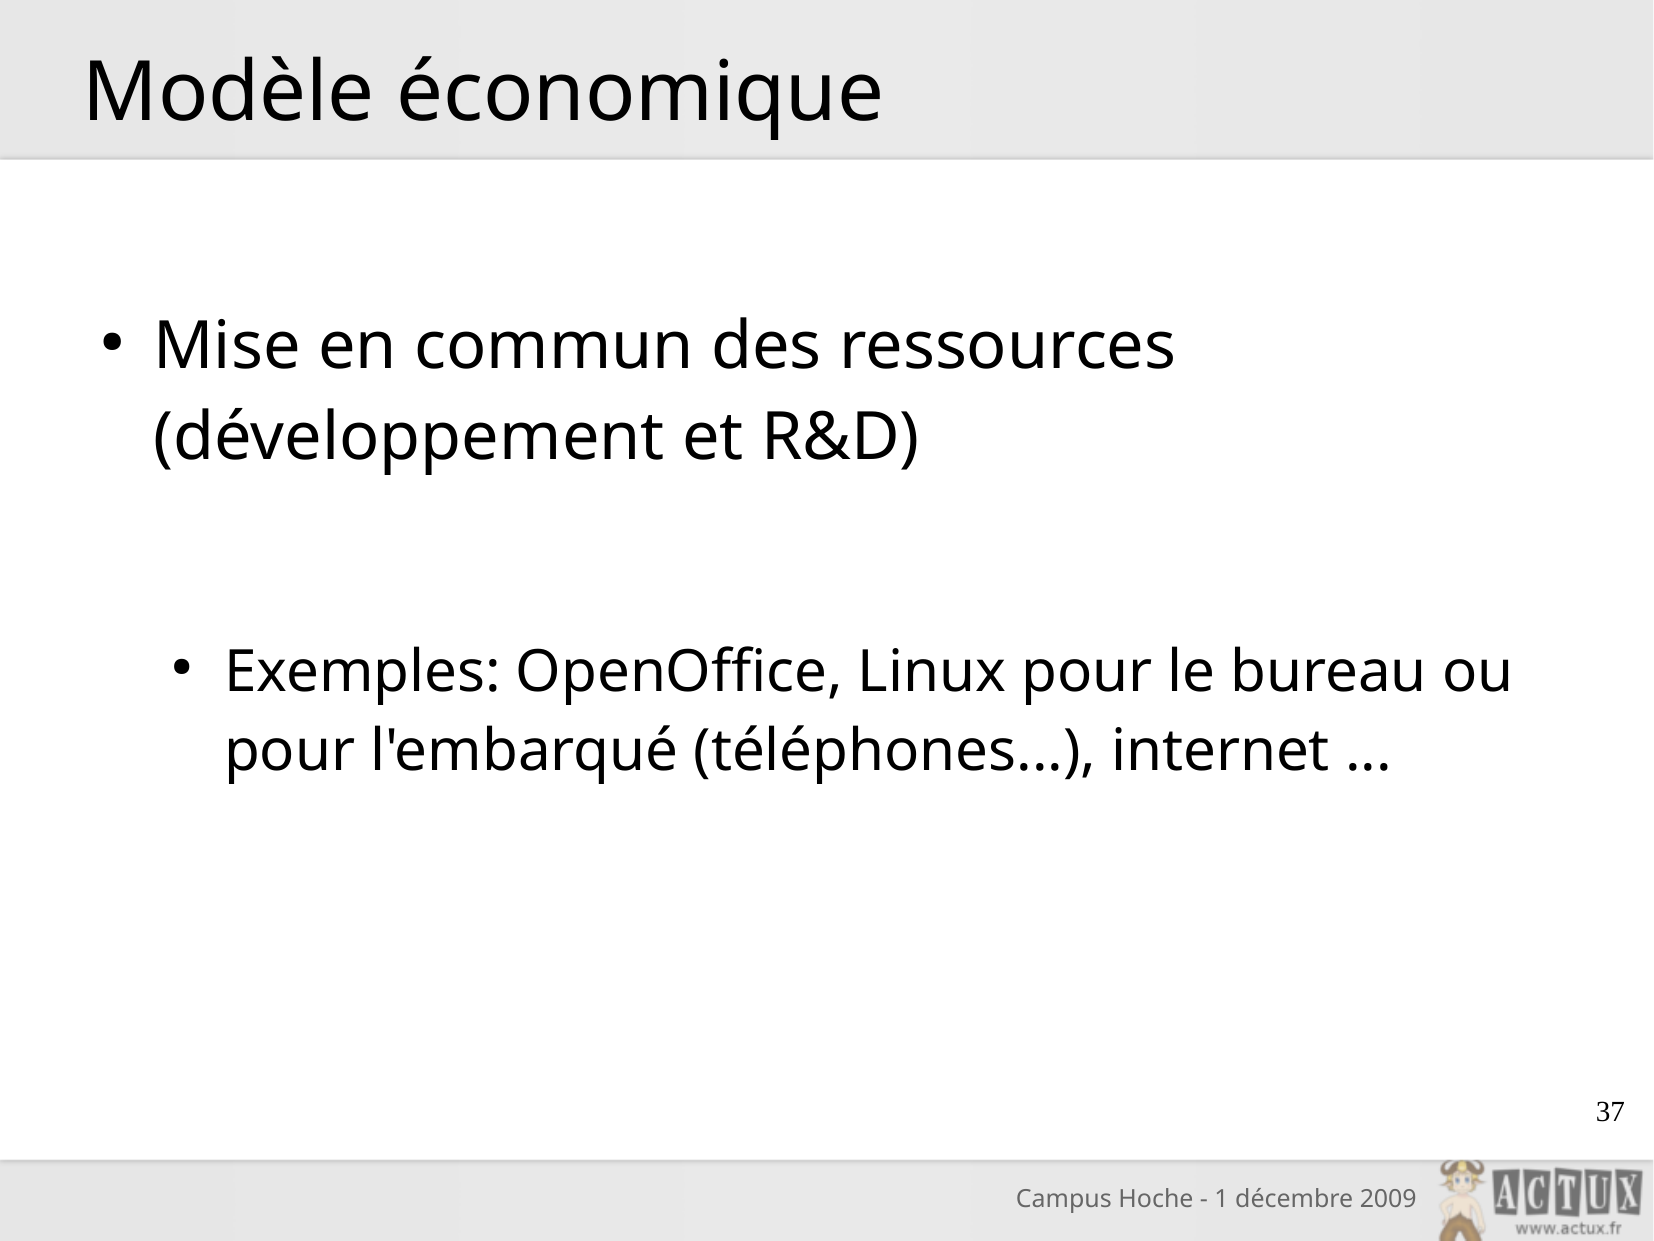

# Modèle économique
Mise en commun des ressources (développement et R&D)
Exemples: OpenOffice, Linux pour le bureau ou pour l'embarqué (téléphones...), internet ...
37
Campus Hoche - 1 décembre 2009